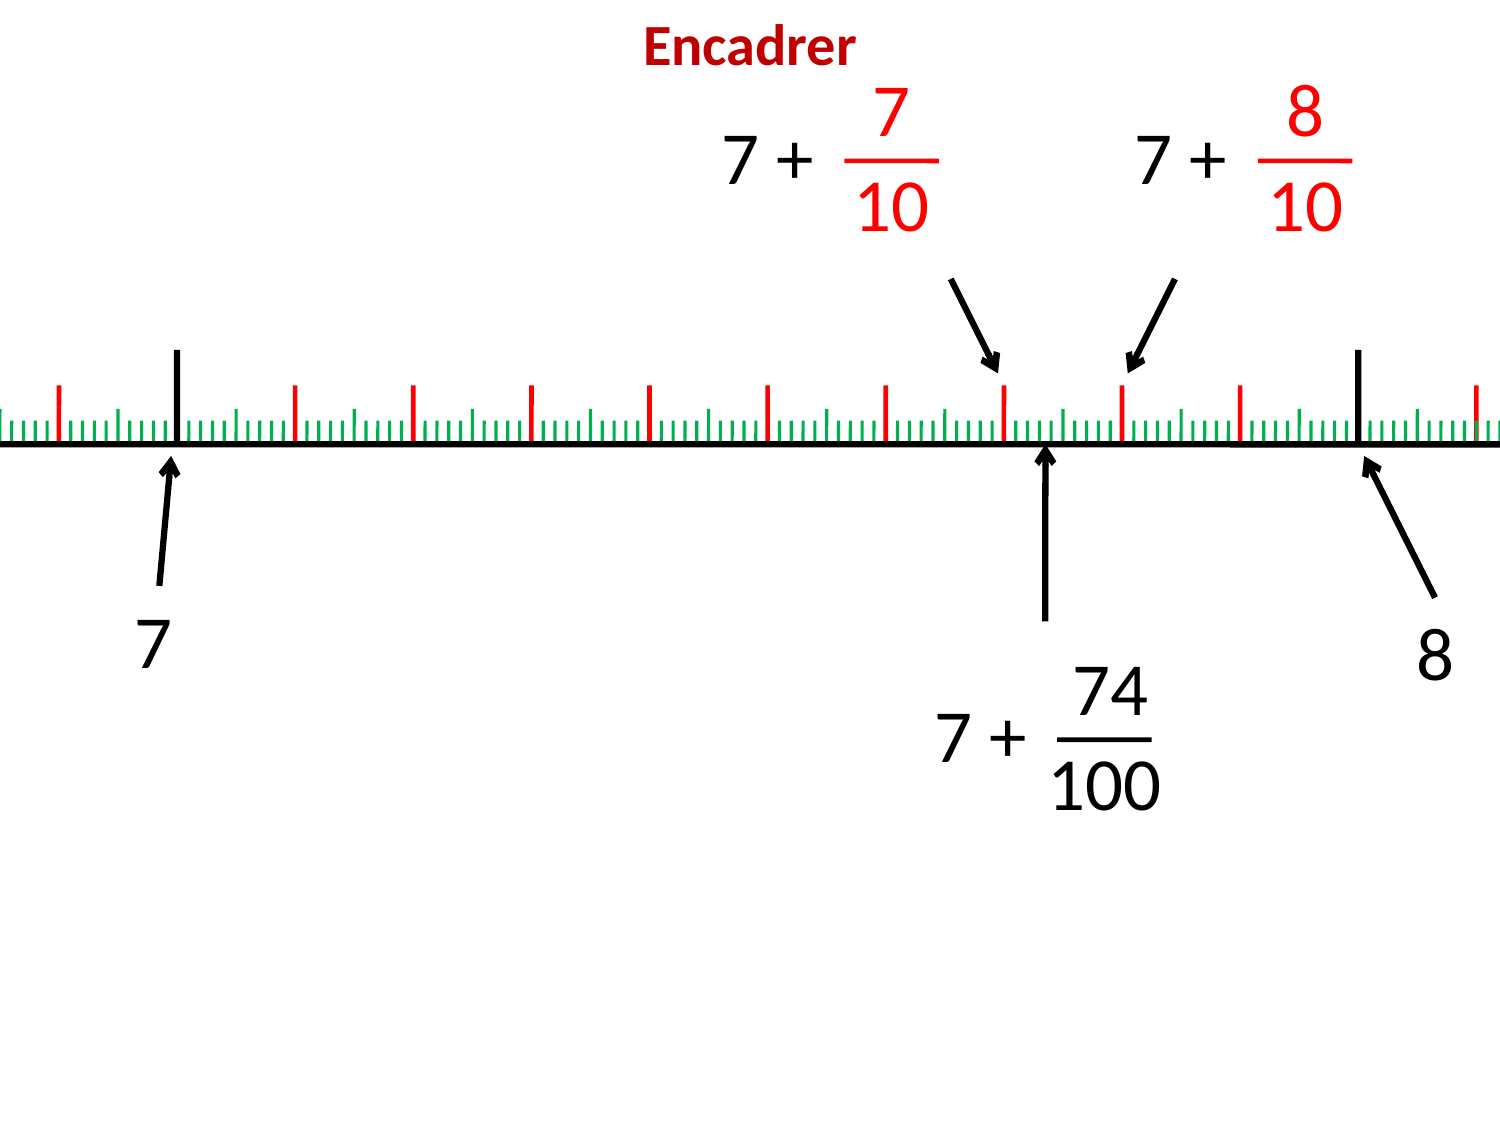

Encadrer
7
7 +
10
8
7 +
10
7
8
74
7 +
100